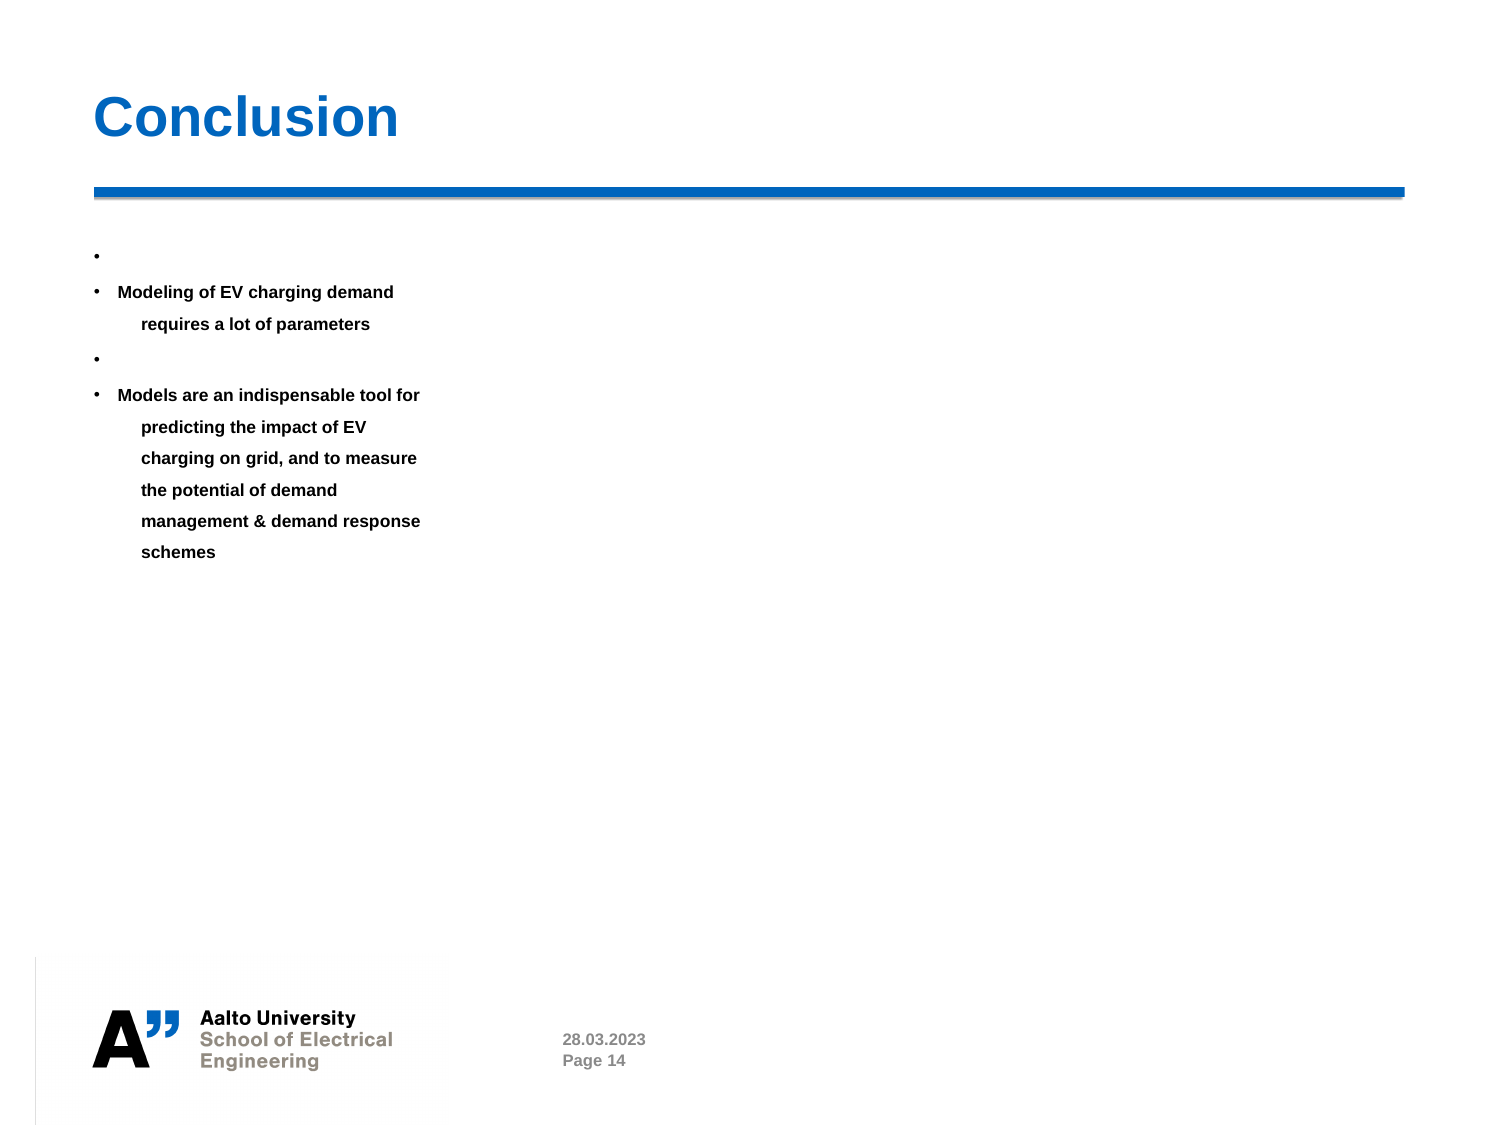

Conclusion
# Modeling of EV charging demand requires a lot of parameters
Models are an indispensable tool for predicting the impact of EV charging on grid, and to measure the potential of demand management & demand response schemes
28.03.2023
Page